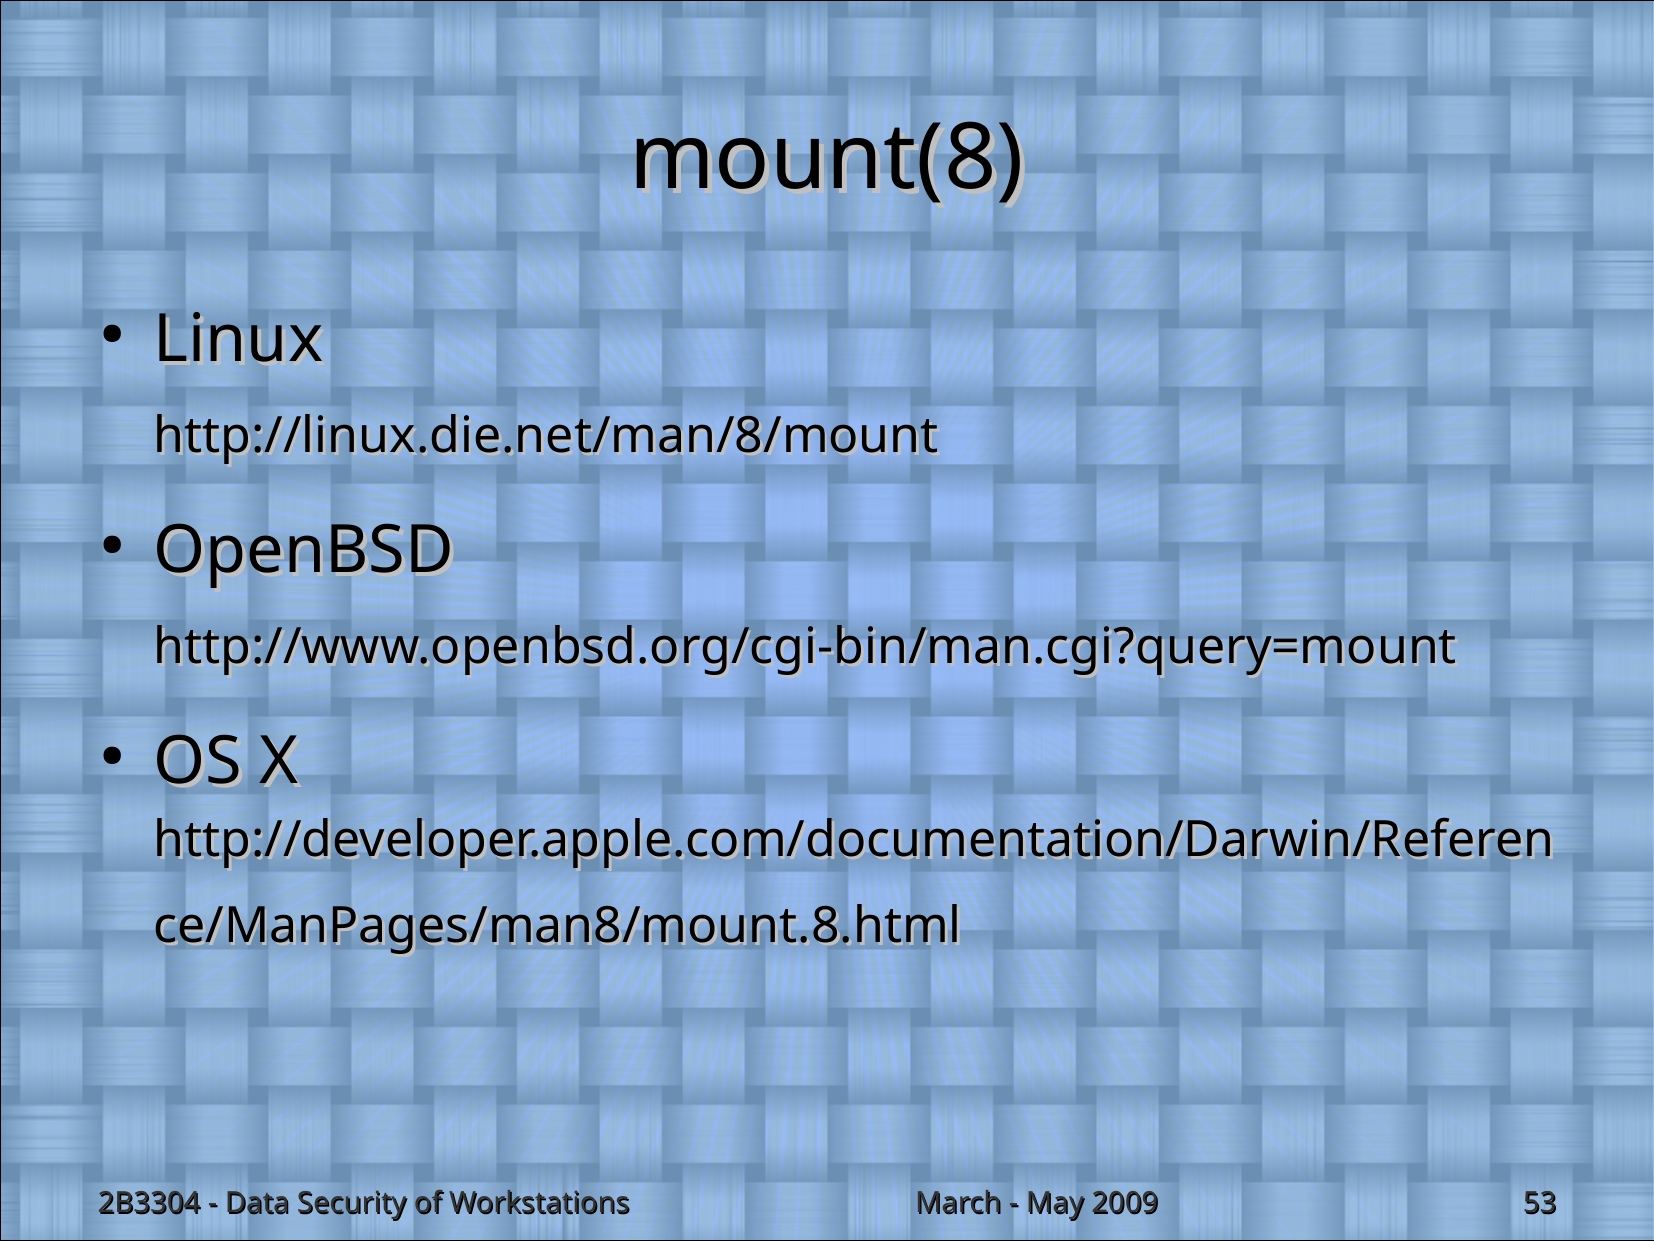

# mount(8)
Linux
http://linux.die.net/man/8/mount
OpenBSD
http://www.openbsd.org/cgi-bin/man.cgi?query=mount
OS X
http://developer.apple.com/documentation/Darwin/Reference/ManPages/man8/mount.8.html